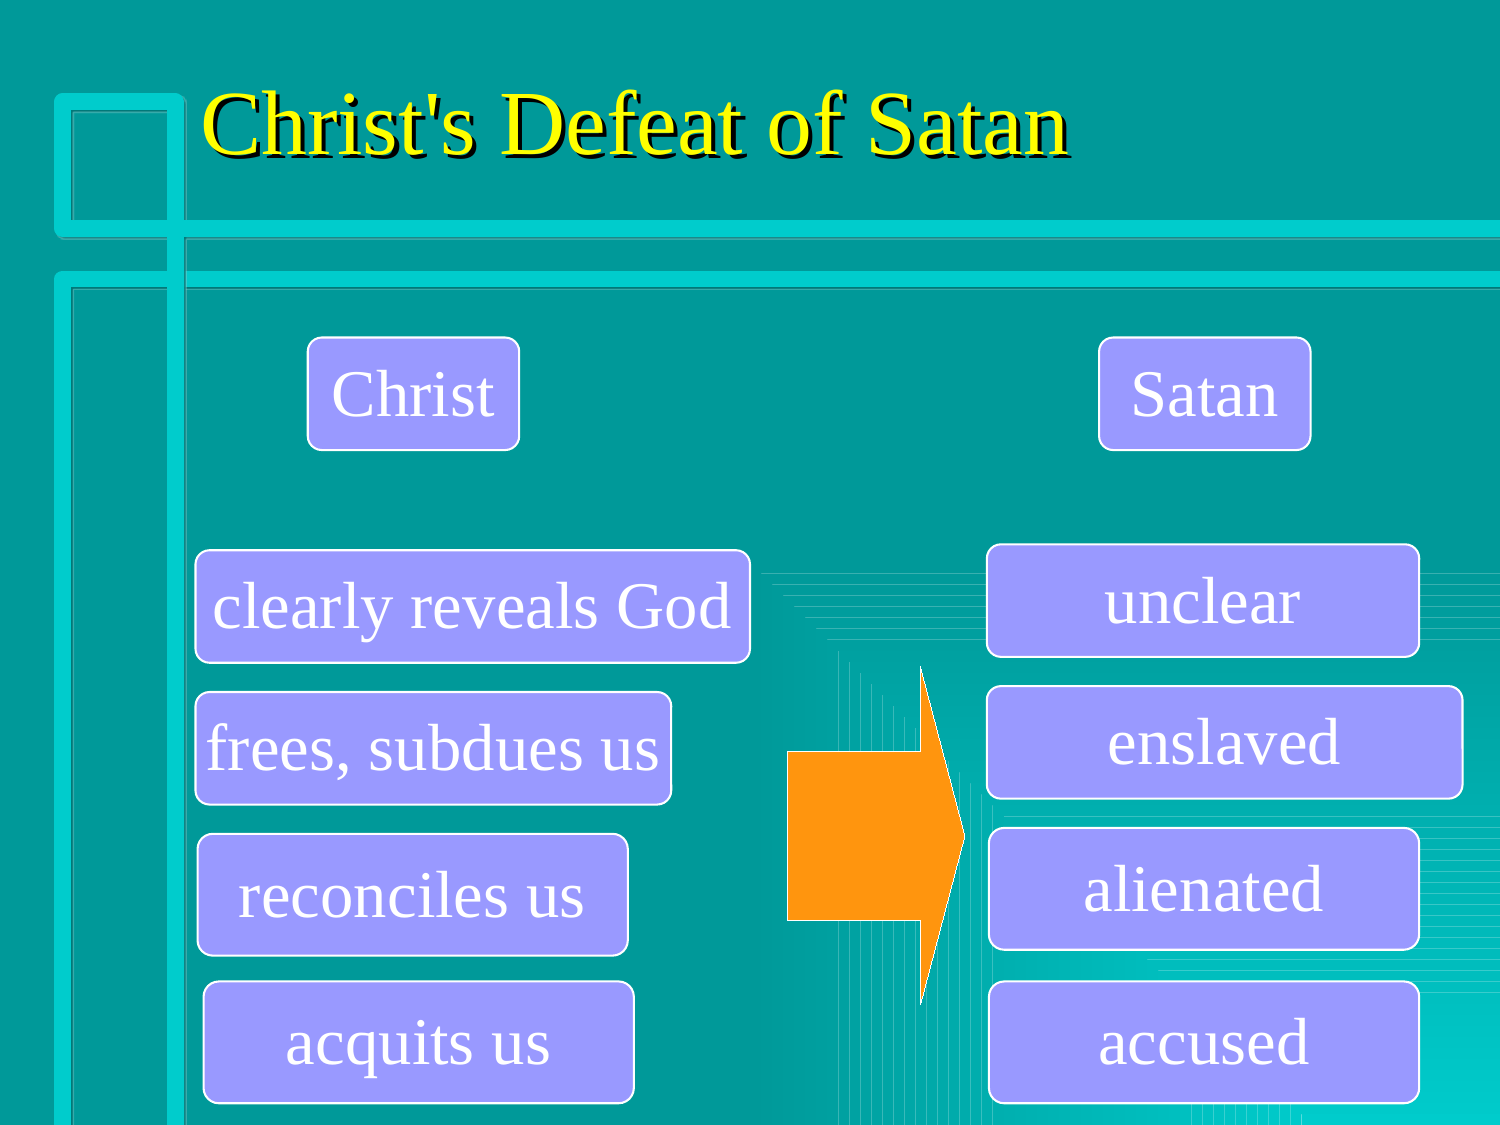

# Christ's Defeat of Satan
Christ
Satan
unclear
clearly reveals God
enslaved
frees, subdues us
alienated
reconciles us
acquits us
accused